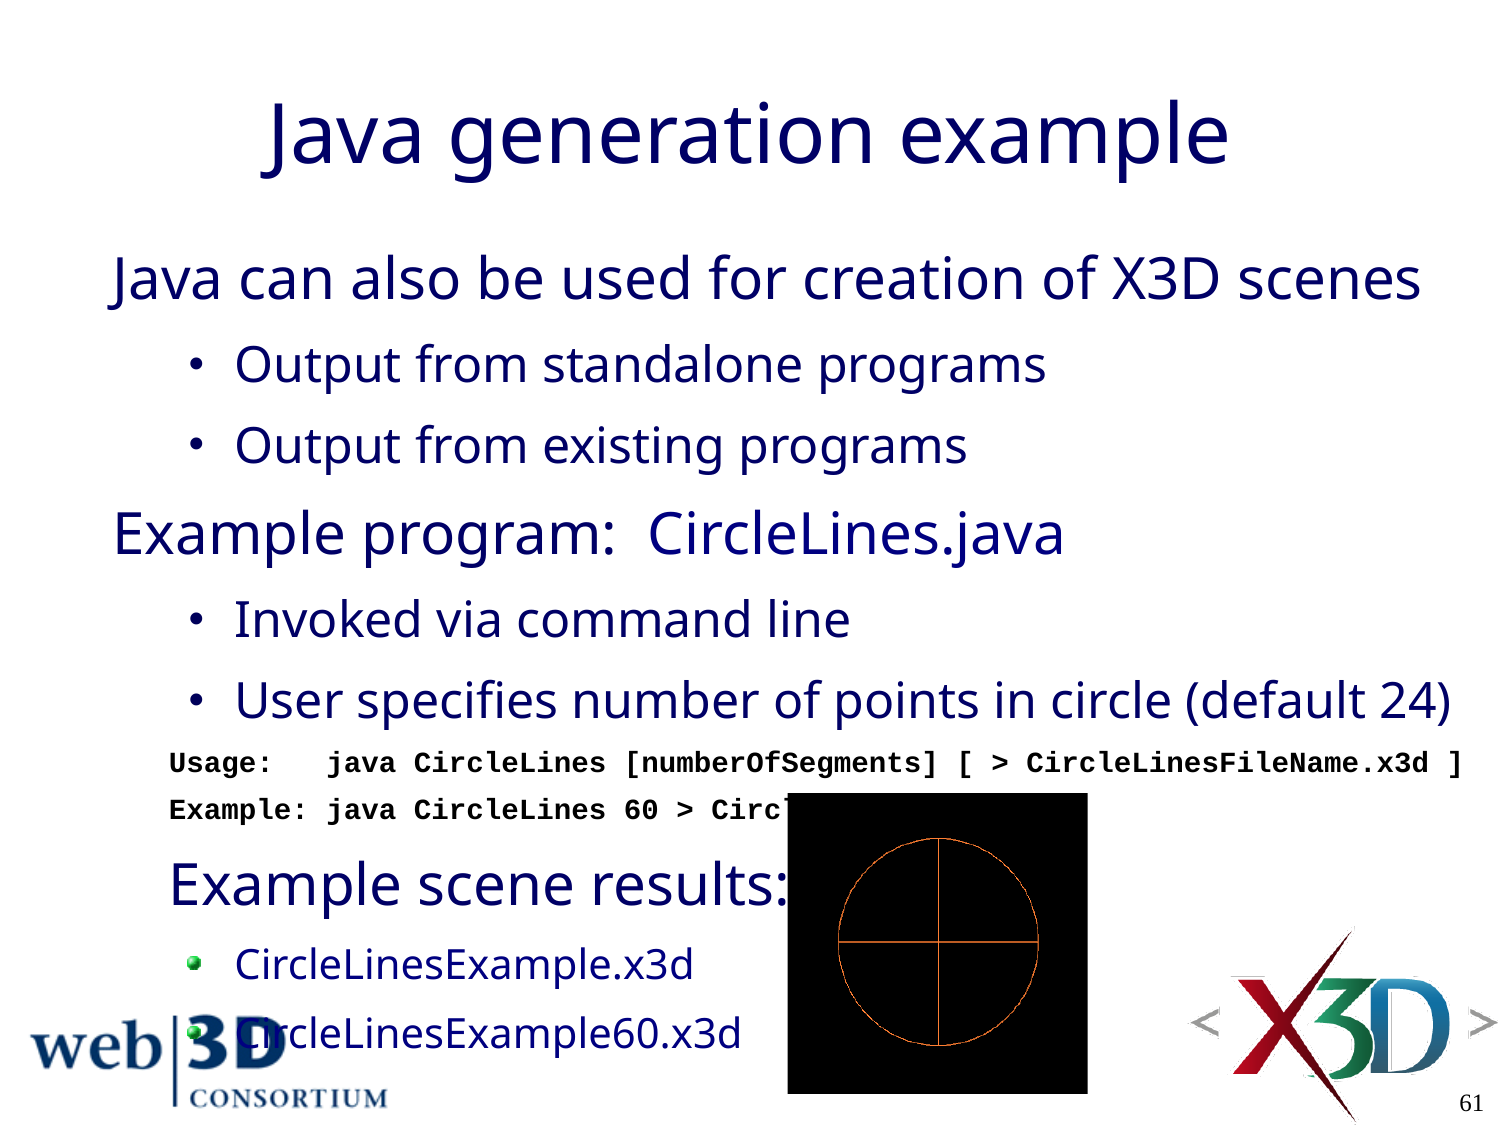

# Java generation example
Java can also be used for creation of X3D scenes
Output from standalone programs
Output from existing programs
Example program: CircleLines.java
Invoked via command line
User specifies number of points in circle (default 24)
Usage: java CircleLines [numberOfSegments] [ > CircleLinesFileName.x3d ]
Example: java CircleLines 60 > CircleLines60.x3d
Example scene results:
CircleLinesExample.x3d
CircleLinesExample60.x3d